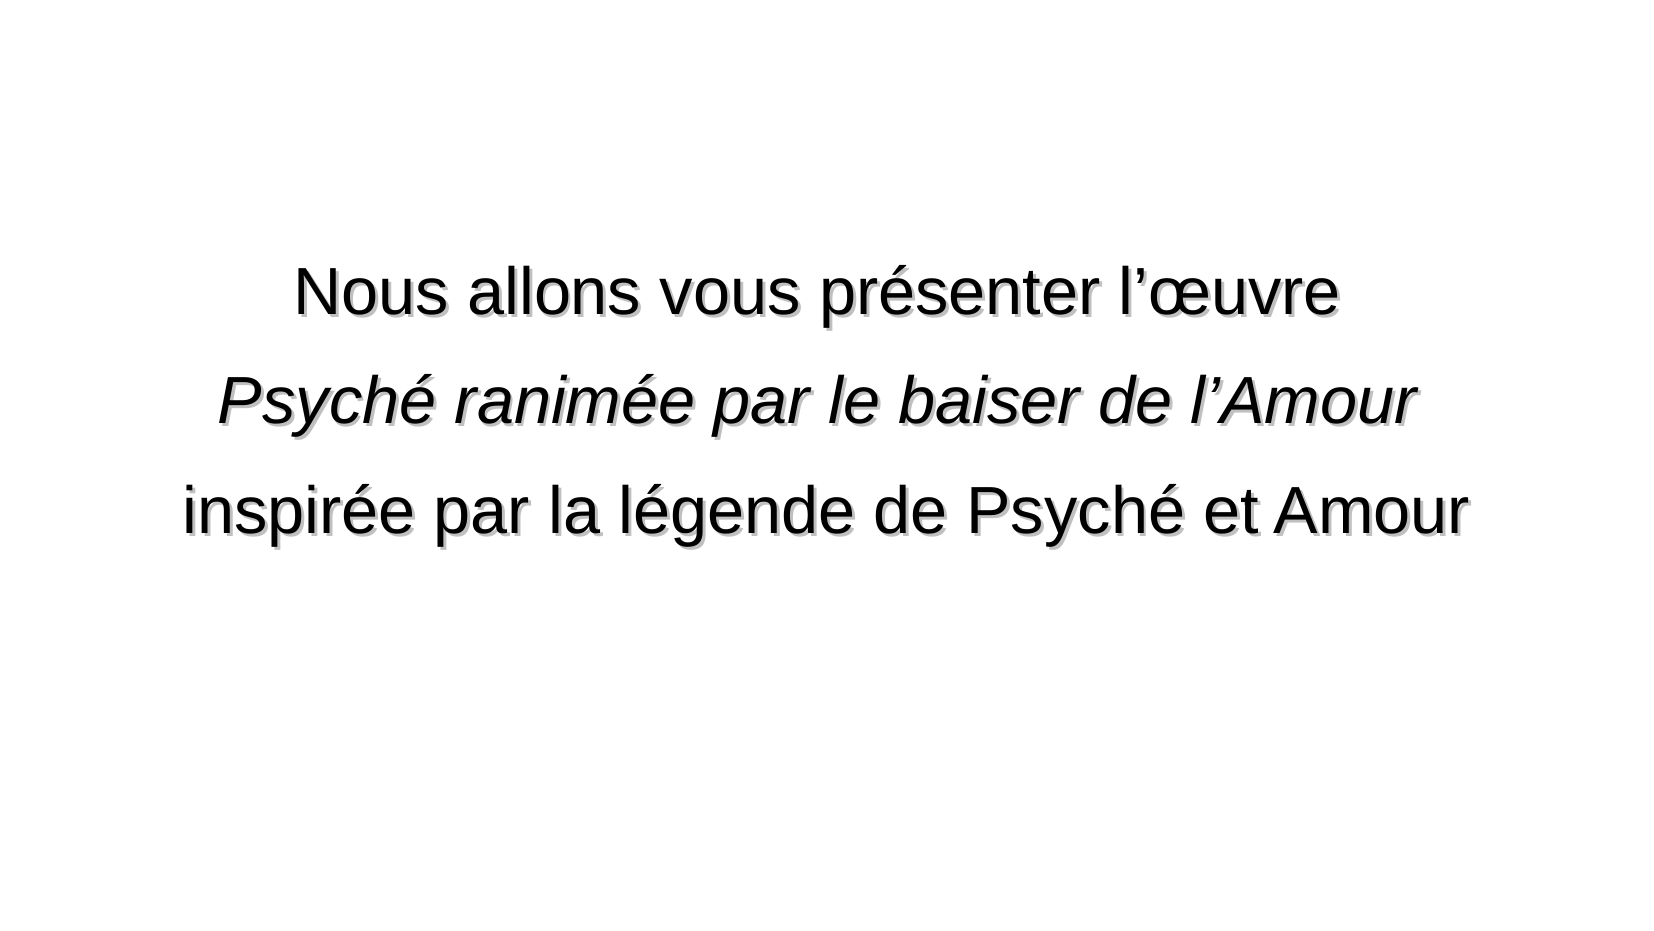

# Nous allons vous présenter l’œuvre
Psyché ranimée par le baiser de l’Amour
inspirée par la légende de Psyché et Amour